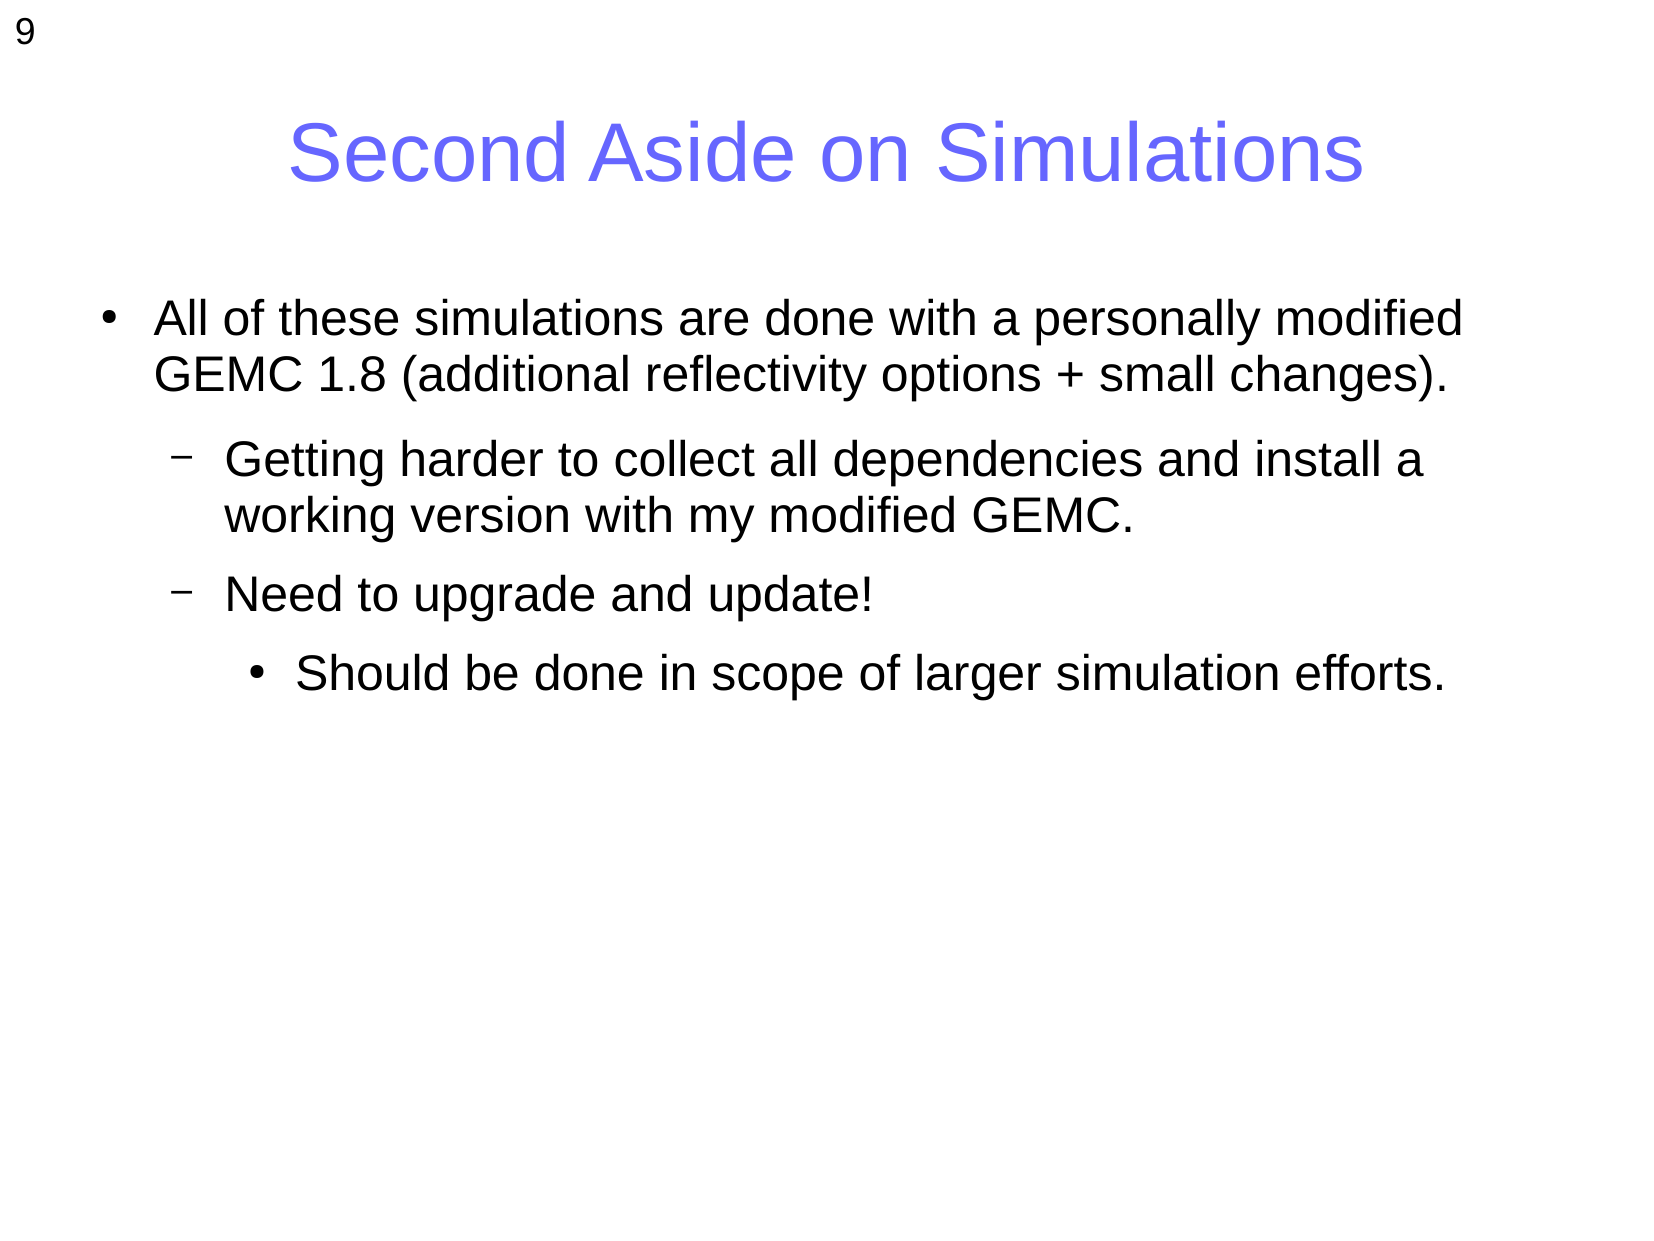

9
# Second Aside on Simulations
All of these simulations are done with a personally modified GEMC 1.8 (additional reflectivity options + small changes).
Getting harder to collect all dependencies and install a working version with my modified GEMC.
Need to upgrade and update!
Should be done in scope of larger simulation efforts.